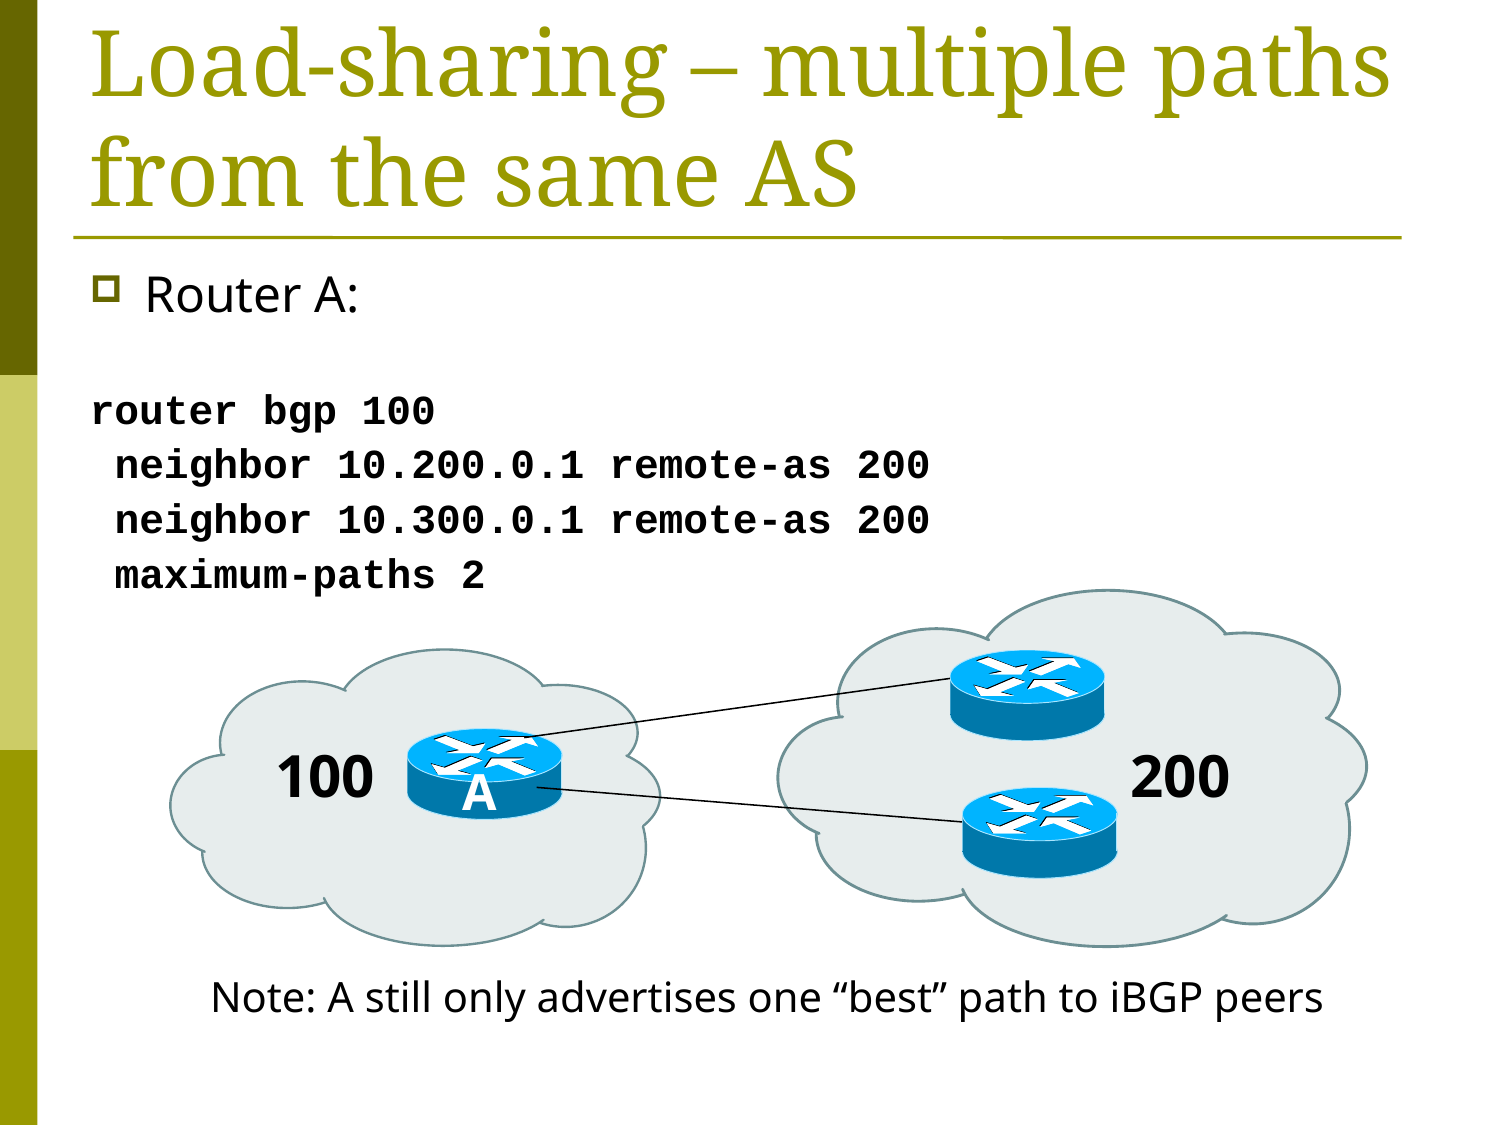

# Load-sharing – multiple paths from the same AS
Router A:
router bgp 100
 neighbor 10.200.0.1 remote-as 200
 neighbor 10.300.0.1 remote-as 200
 maximum-paths 2
100
200
A
Note: A still only advertises one “best” path to iBGP peers